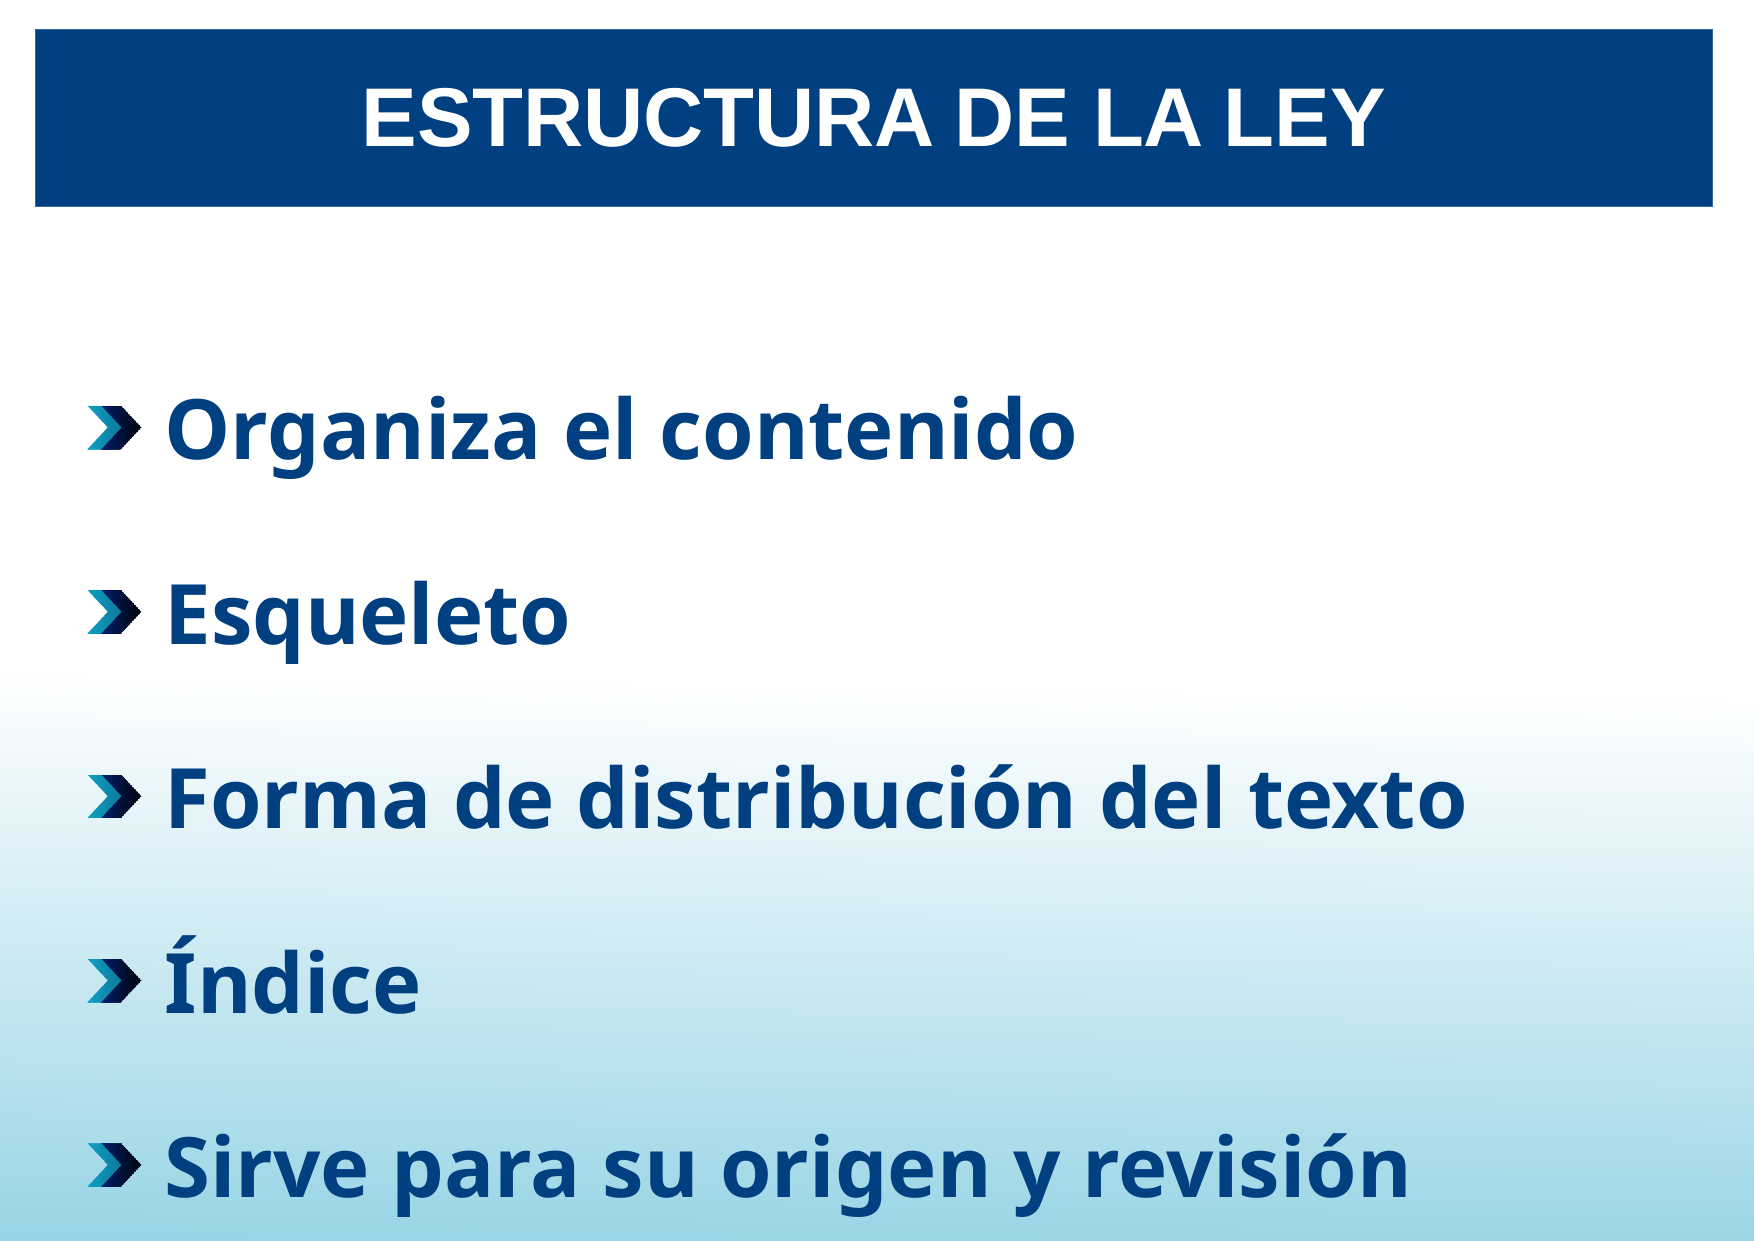

ESTRUCTURA DE LA LEY
 Organiza el contenido
 Esqueleto
 Forma de distribución del texto
 Índice
 Sirve para su origen y revisión